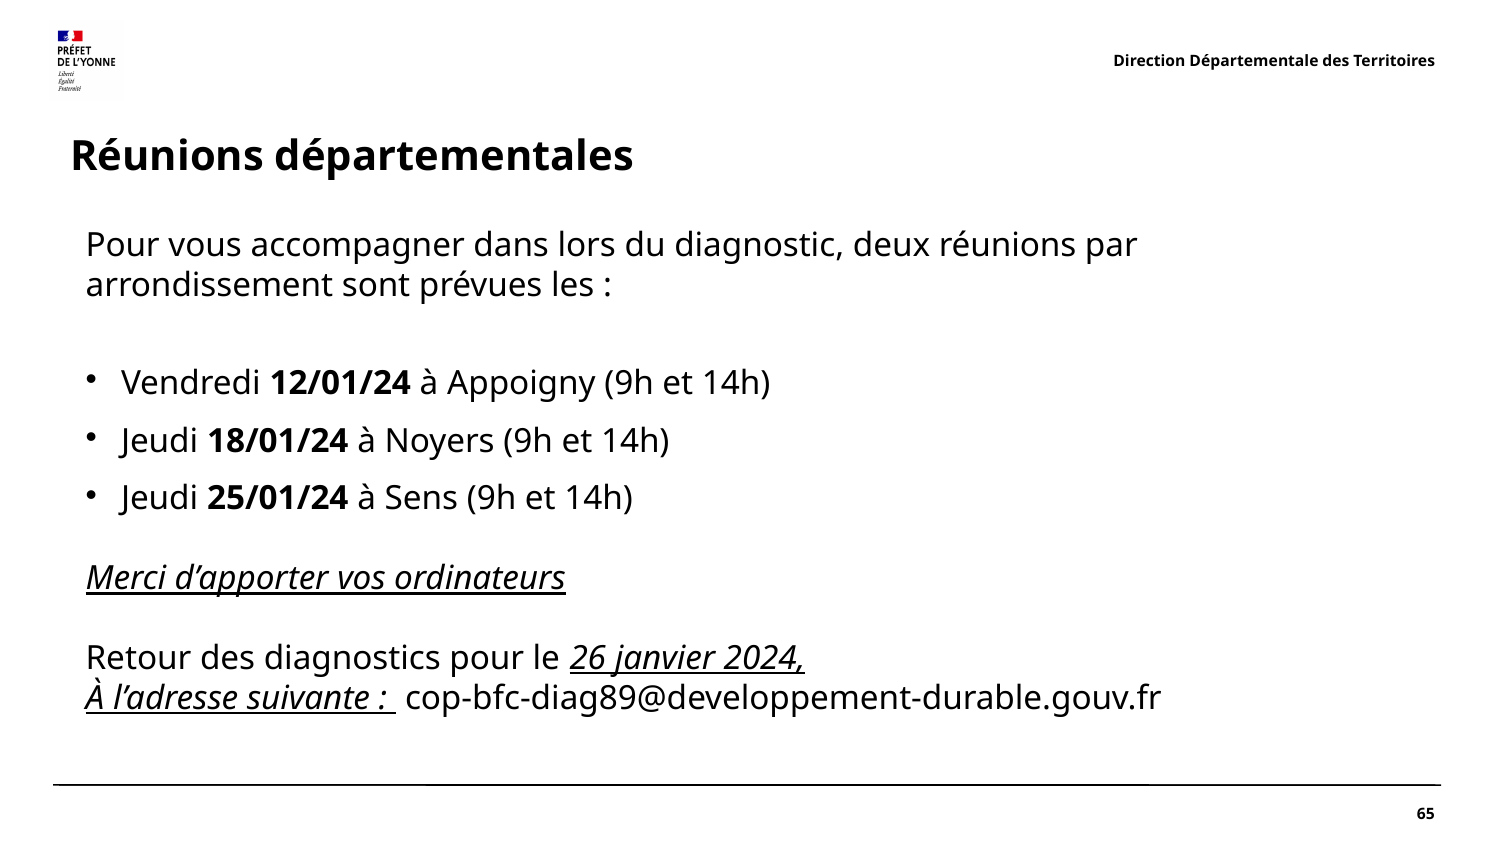

Direction Départementale des Territoires
Réunions départementales
Pour vous accompagner dans lors du diagnostic, deux réunions par arrondissement sont prévues les :
Vendredi 12/01/24 à Appoigny (9h et 14h)
Jeudi 18/01/24 à Noyers (9h et 14h)
Jeudi 25/01/24 à Sens (9h et 14h)
Merci d’apporter vos ordinateurs
Retour des diagnostics pour le 26 janvier 2024,
À l’adresse suivante : cop-bfc-diag89@developpement-durable.gouv.fr
65